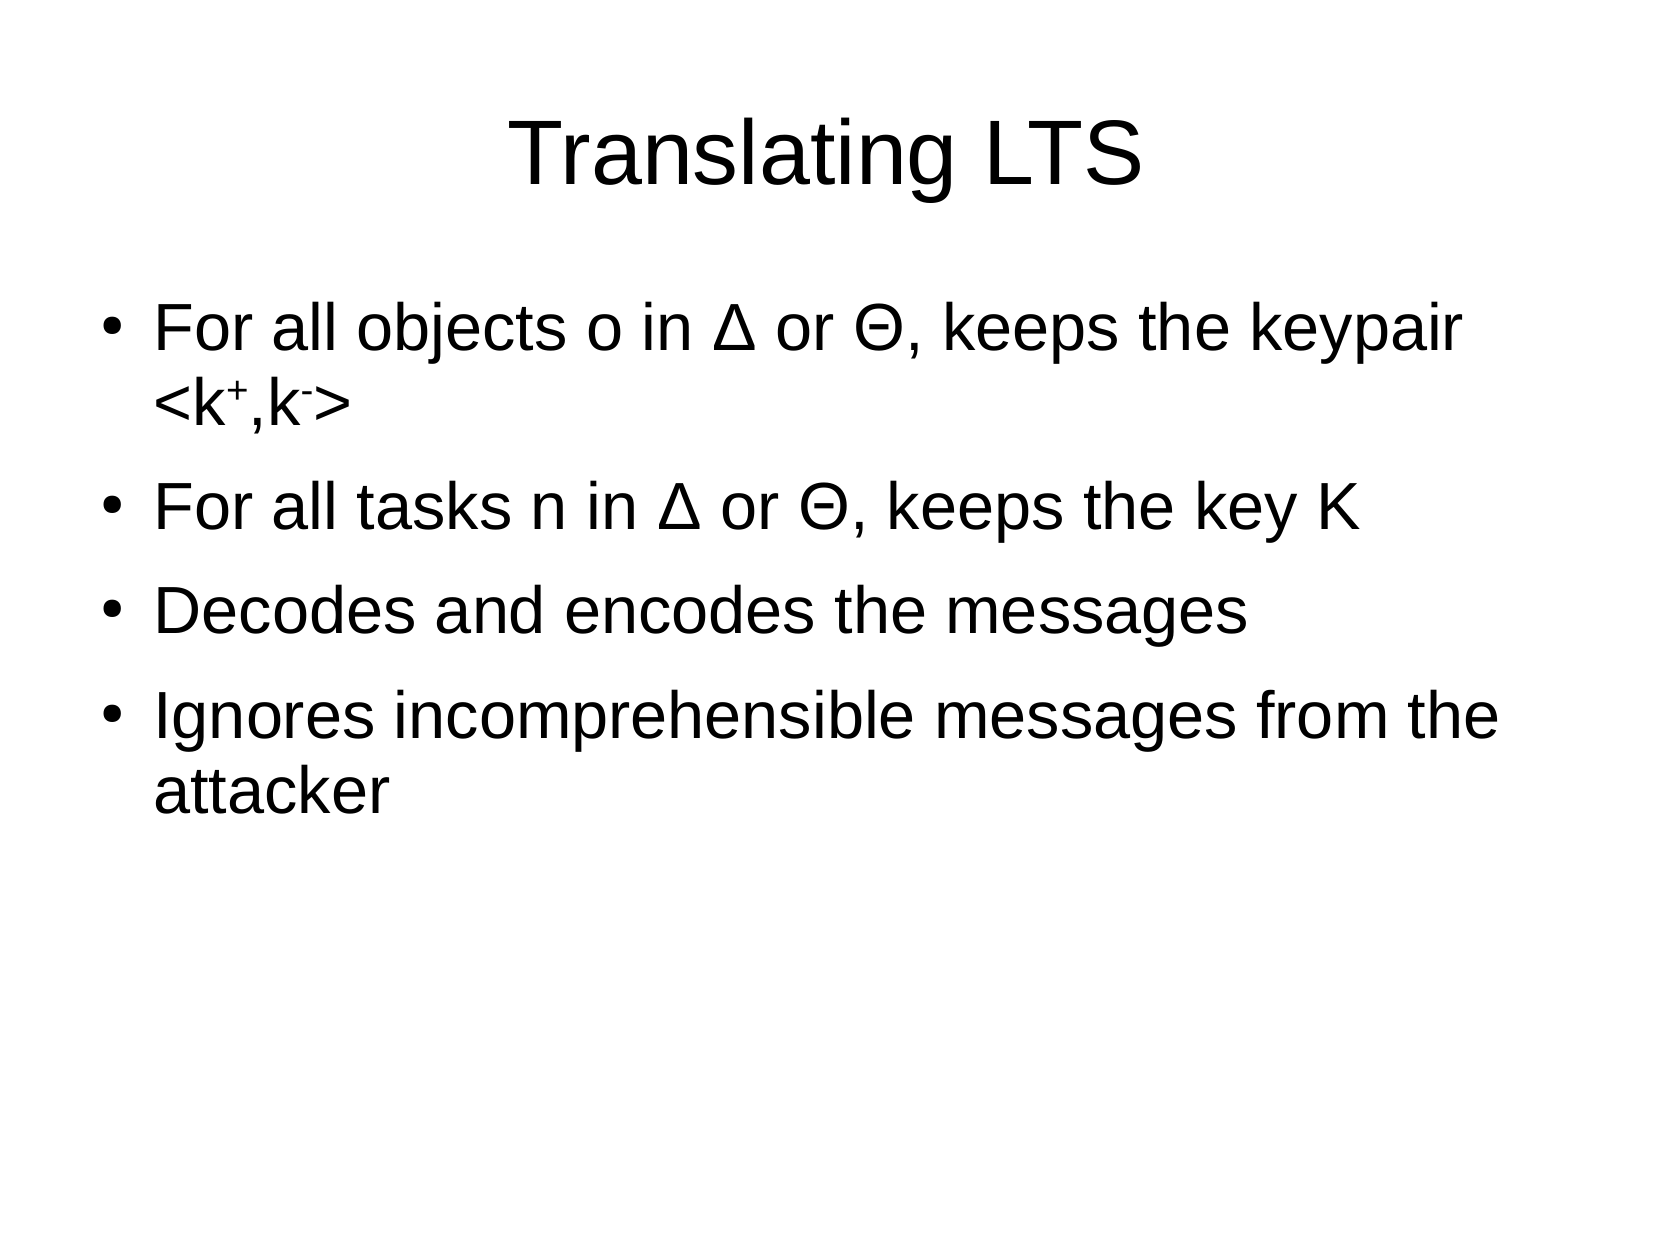

# Translating LTS
For all objects o in Δ or Θ, keeps the keypair <k+,k->
For all tasks n in Δ or Θ, keeps the key K
Decodes and encodes the messages
Ignores incomprehensible messages from the attacker